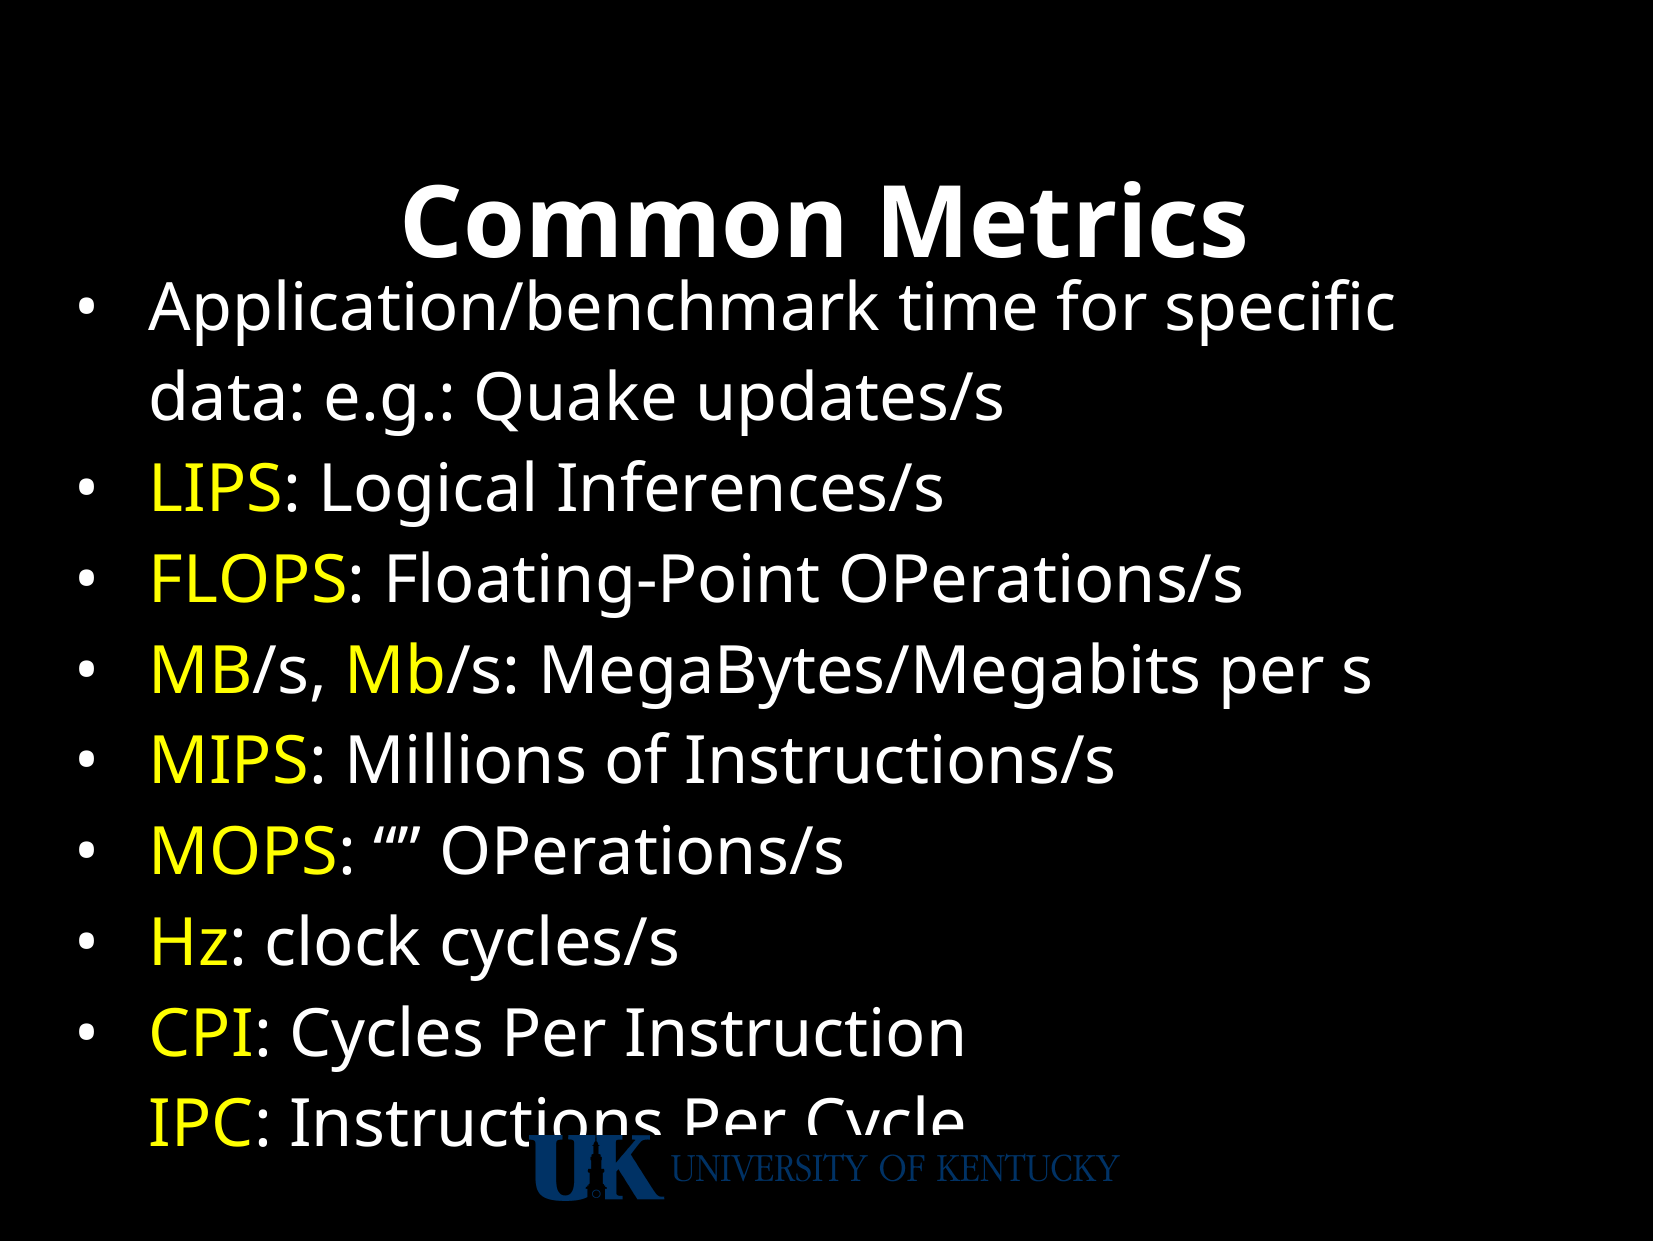

# Common Metrics
•	Application/benchmark time for specific
	data: e.g.: Quake updates/s
•	LIPS: Logical Inferences/s
•	FLOPS: Floating-Point OPerations/s
•	MB/s, Mb/s: MegaBytes/Megabits per s
•	MIPS: Millions of Instructions/s
•	MOPS: “” OPerations/s
•	Hz: clock cycles/s
•	CPI: Cycles Per Instruction
	IPC: Instructions Per Cycle